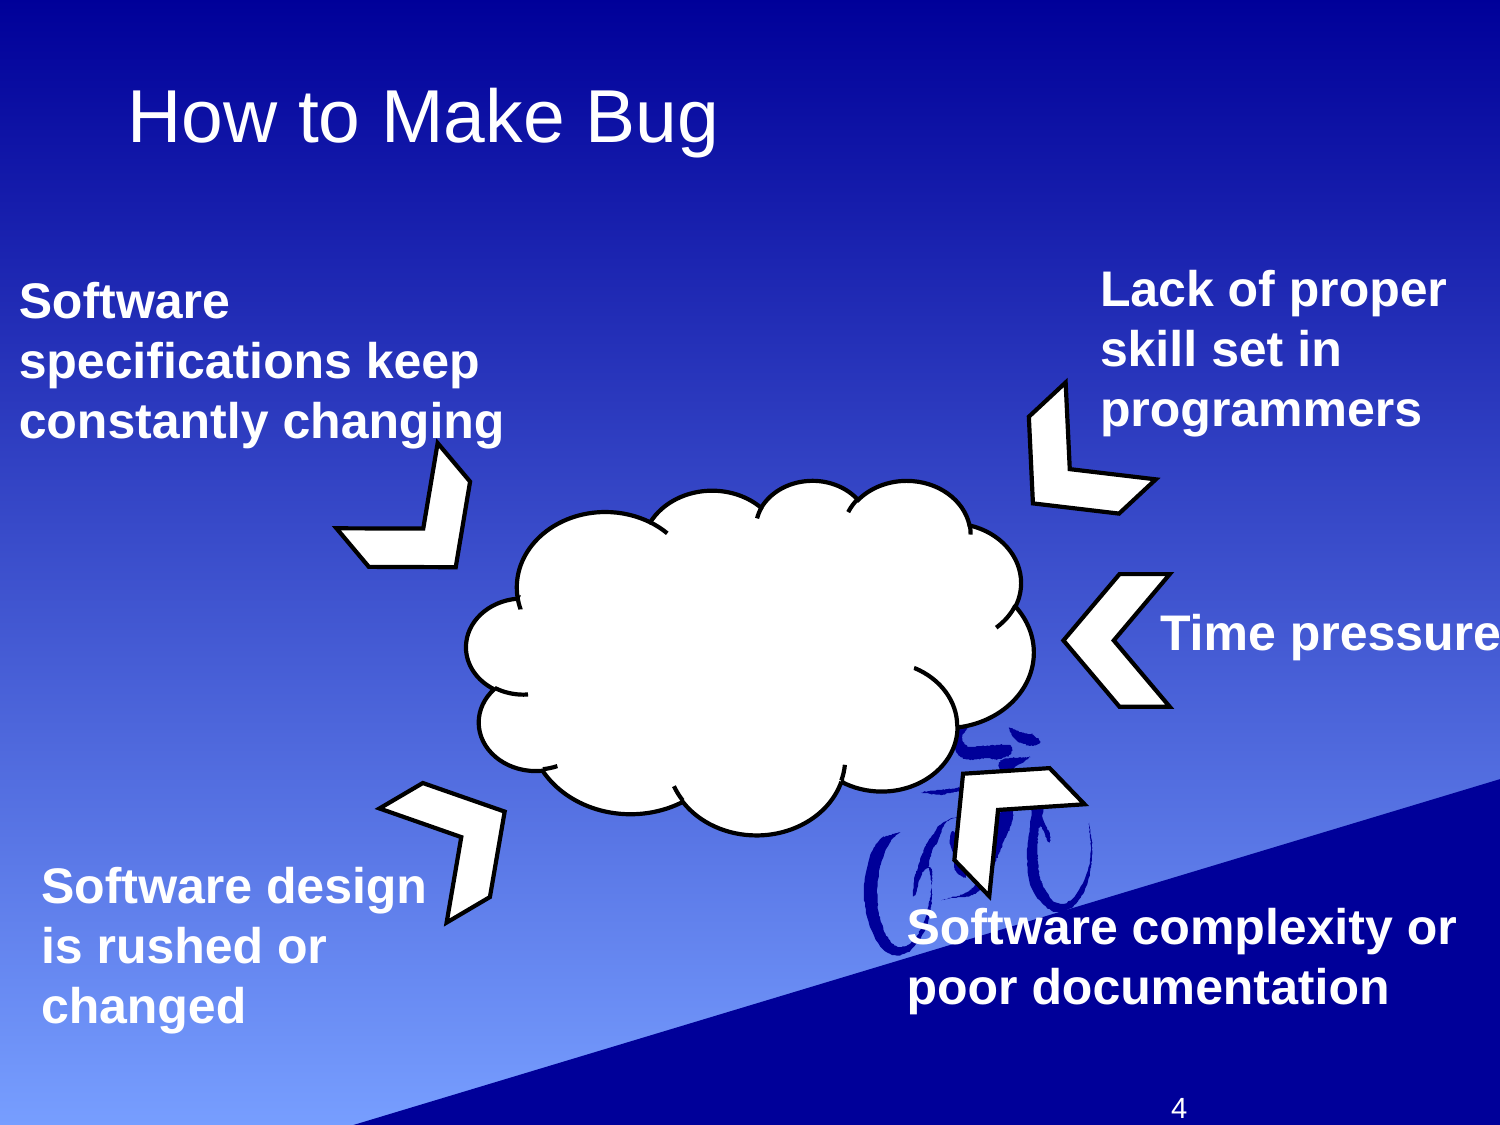

# How to Make Bug
Lack of proper skill set in programmers
Software specifications keep constantly changing
BUG
Time pressure
Software design is rushed or changed
Software complexity or poor documentation